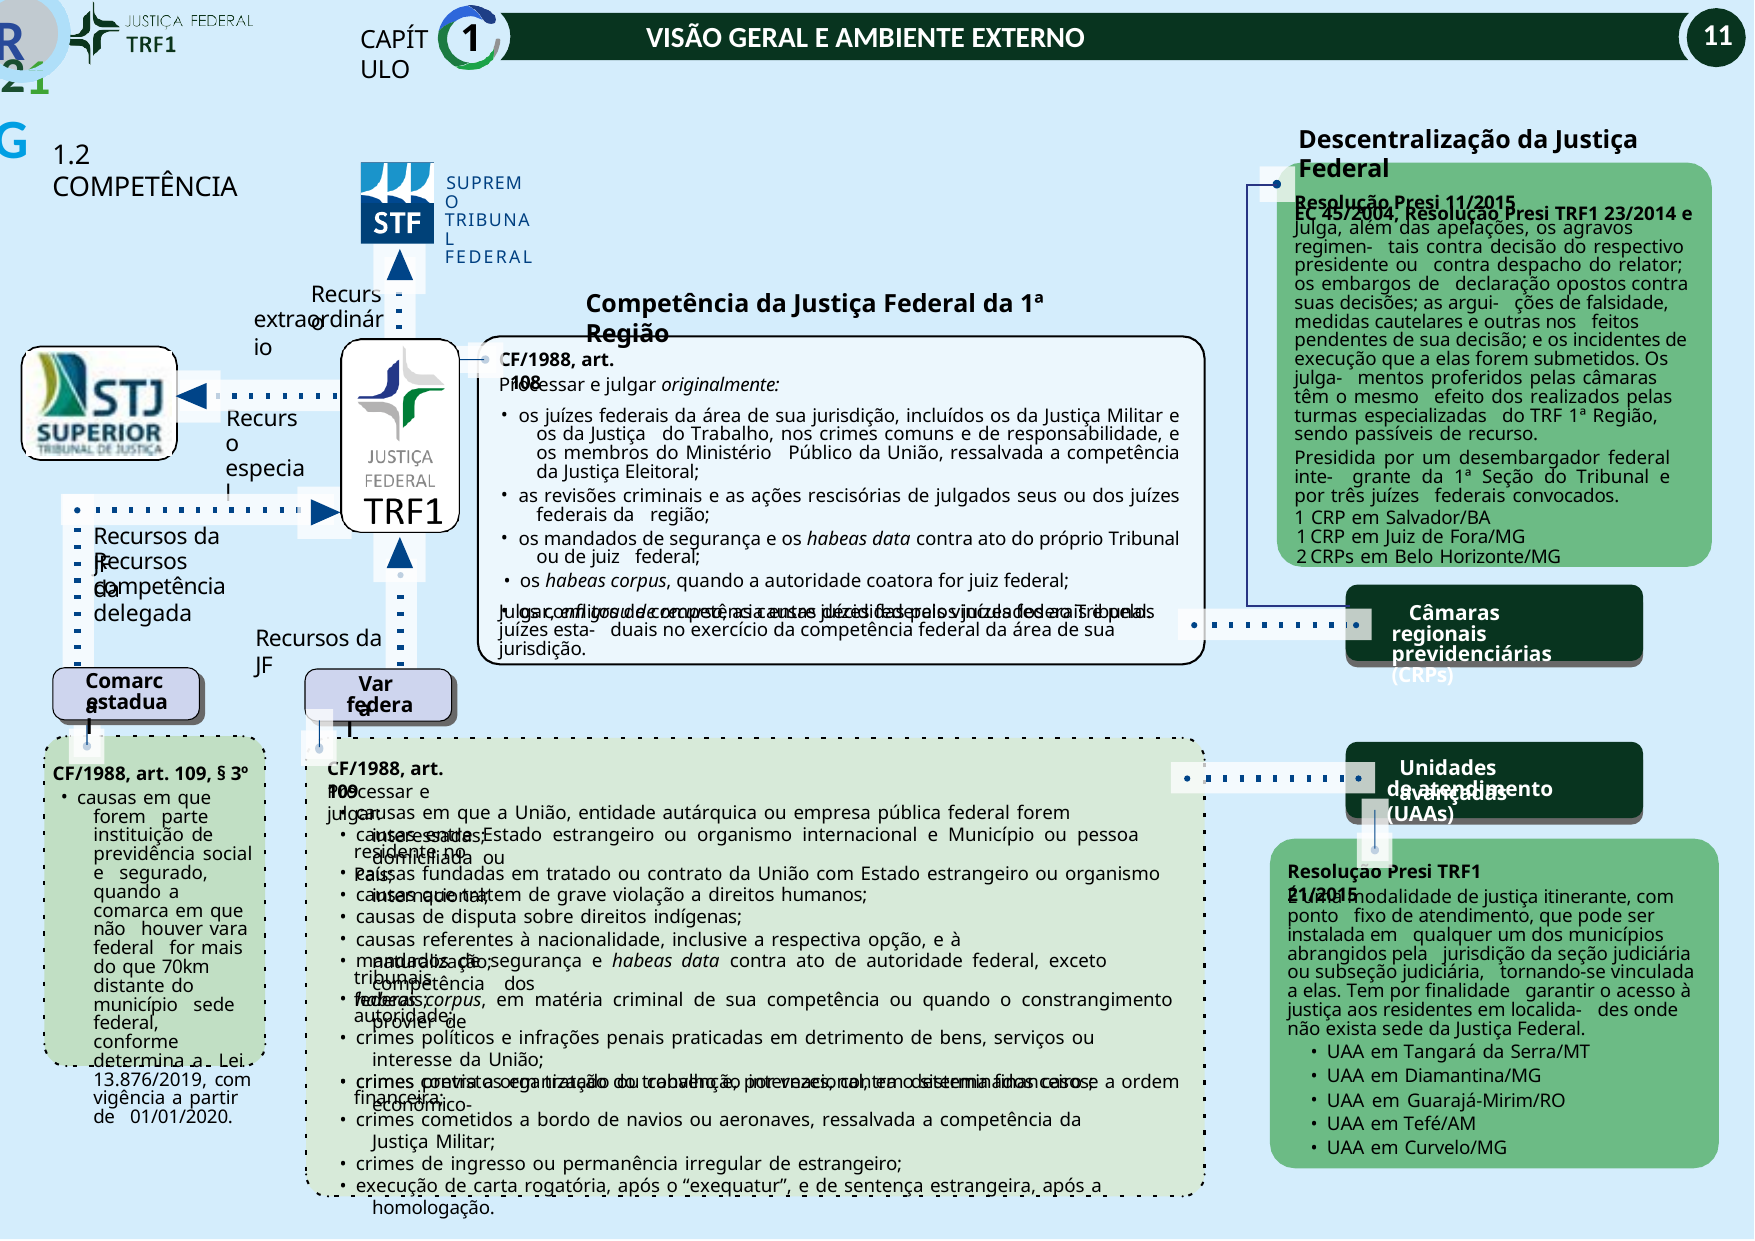

RG
1
11
21
VISÃO GERAL E AMBIENTE EXTERNO
CAPÍTULO
Descentralização da Justiça Federal
EC 45/2004, Resolução Presi TRF1 23/2014 e
1.2 COMPETÊNCIA
SUPREMO TRIBUNAL FEDERAL
Resolução Presi 11/2015
Julga, além das apelações, os agravos regimen- tais contra decisão do respectivo presidente ou contra despacho do relator; os embargos de declaração opostos contra suas decisões; as argui- ções de falsidade, medidas cautelares e outras nos feitos pendentes de sua decisão; e os incidentes de execução que a elas forem submetidos. Os julga- mentos proferidos pelas câmaras têm o mesmo efeito dos realizados pelas turmas especializadas do TRF 1ª Região, sendo passíveis de recurso.
Presidida por um desembargador federal inte- grante da 1ª Seção do Tribunal e por três juízes federais convocados.
1 CRP em Salvador/BA
CRP em Juiz de Fora/MG
CRPs em Belo Horizonte/MG
Recurso
Competência da Justiça Federal da 1ª Região
extraordinário
F/1988, art. 108
C
Processar e julgar originalmente:
os juízes federais da área de sua jurisdição, incluídos os da Justiça Militar e os da Justiça do Trabalho, nos crimes comuns e de responsabilidade, e os membros do Ministério Público da União, ressalvada a competência da Justiça Eleitoral;
as revisões criminais e as ações rescisórias de julgados seus ou dos juízes federais da região;
os mandados de segurança e os habeas data contra ato do próprio Tribunal ou de juiz federal;
os habeas corpus, quando a autoridade coatora for juiz federal;
os conflitos de competência entre juízes federais vinculados ao Tribunal.
Recurso especial
Recursos da JF
Recursos da
competência delegada
Julgar, em grau de recurso, as causas decididas pelos juízes federais e pelos juízes esta- duais no exercício da competência federal da área de sua jurisdição.
Câmaras regionais previdenciárias (CRPs)
Recursos da JF
Comarca
Vara
estadual
federal
Unidades avançadas
CF/1988, art. 109
CF/1988, art. 109, § 3º
causas em que forem parte instituição de previdência social e segurado, quando a comarca em que não houver vara federal for mais do que 70km distante do município sede federal, conforme determina a Lei 13.876/2019, com vigência a partir de 01/01/2020.
de atendimento (UAAs)
Processar e julgar:
causas em que a União, entidade autárquica ou empresa pública federal forem interessadas;
causas entre Estado estrangeiro ou organismo internacional e Município ou pessoa domiciliada ou
residente no País;
Resolução Presi TRF1 21/2015
causas fundadas em tratado ou contrato da União com Estado estrangeiro ou organismo internacional;
causas que tratem de grave violação a direitos humanos;
causas de disputa sobre direitos indígenas;
causas referentes à nacionalidade, inclusive a respectiva opção, e à naturalização;
É uma modalidade de justiça itinerante, com ponto fixo de atendimento, que pode ser instalada em qualquer um dos municípios abrangidos pela jurisdição da seção judiciária ou subseção judiciária, tornando-se vinculada a elas. Tem por finalidade garantir o acesso à justiça aos residentes em localida- des onde não exista sede da Justiça Federal.
UAA em Tangará da Serra/MT
UAA em Diamantina/MG
UAA em Guarajá-Mirim/RO
UAA em Tefé/AM
UAA em Curvelo/MG
mandados de segurança e habeas data contra ato de autoridade federal, exceto competência dos
tribunais federais;
habeas corpus, em matéria criminal de sua competência ou quando o constrangimento provier de
autoridade;
crimes políticos e infrações penais praticadas em detrimento de bens, serviços ou interesse da União;
crimes previstos em tratado ou convenção internacional, em determinados casos;
crimes contra a organização do trabalho e, por vezes, contra o sistema financeiro e a ordem econômico-
financeira;
crimes cometidos a bordo de navios ou aeronaves, ressalvada a competência da Justiça Militar;
crimes de ingresso ou permanência irregular de estrangeiro;
execução de carta rogatória, após o “exequatur”, e de sentença estrangeira, após a homologação.